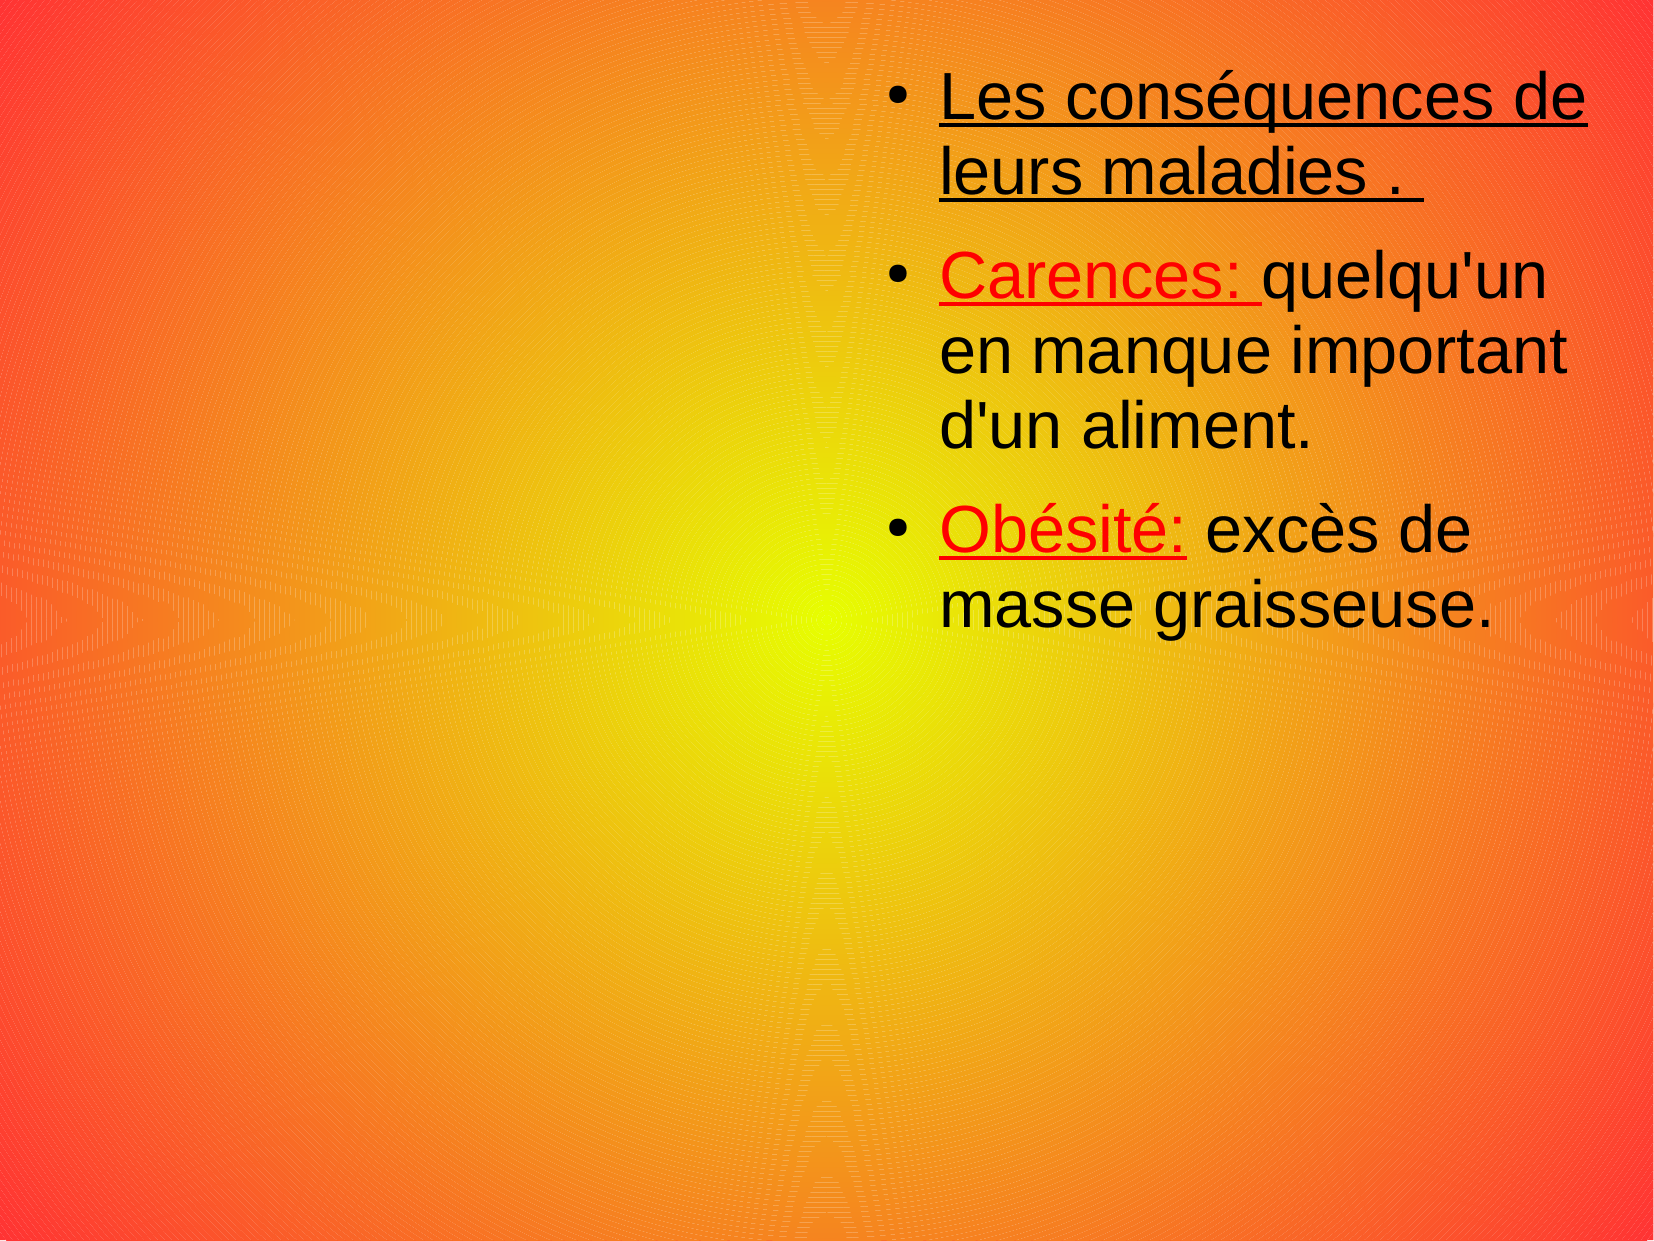

#
Les conséquences de leurs maladies .
Carences: quelqu'un en manque important d'un aliment.
Obésité: excès de masse graisseuse.